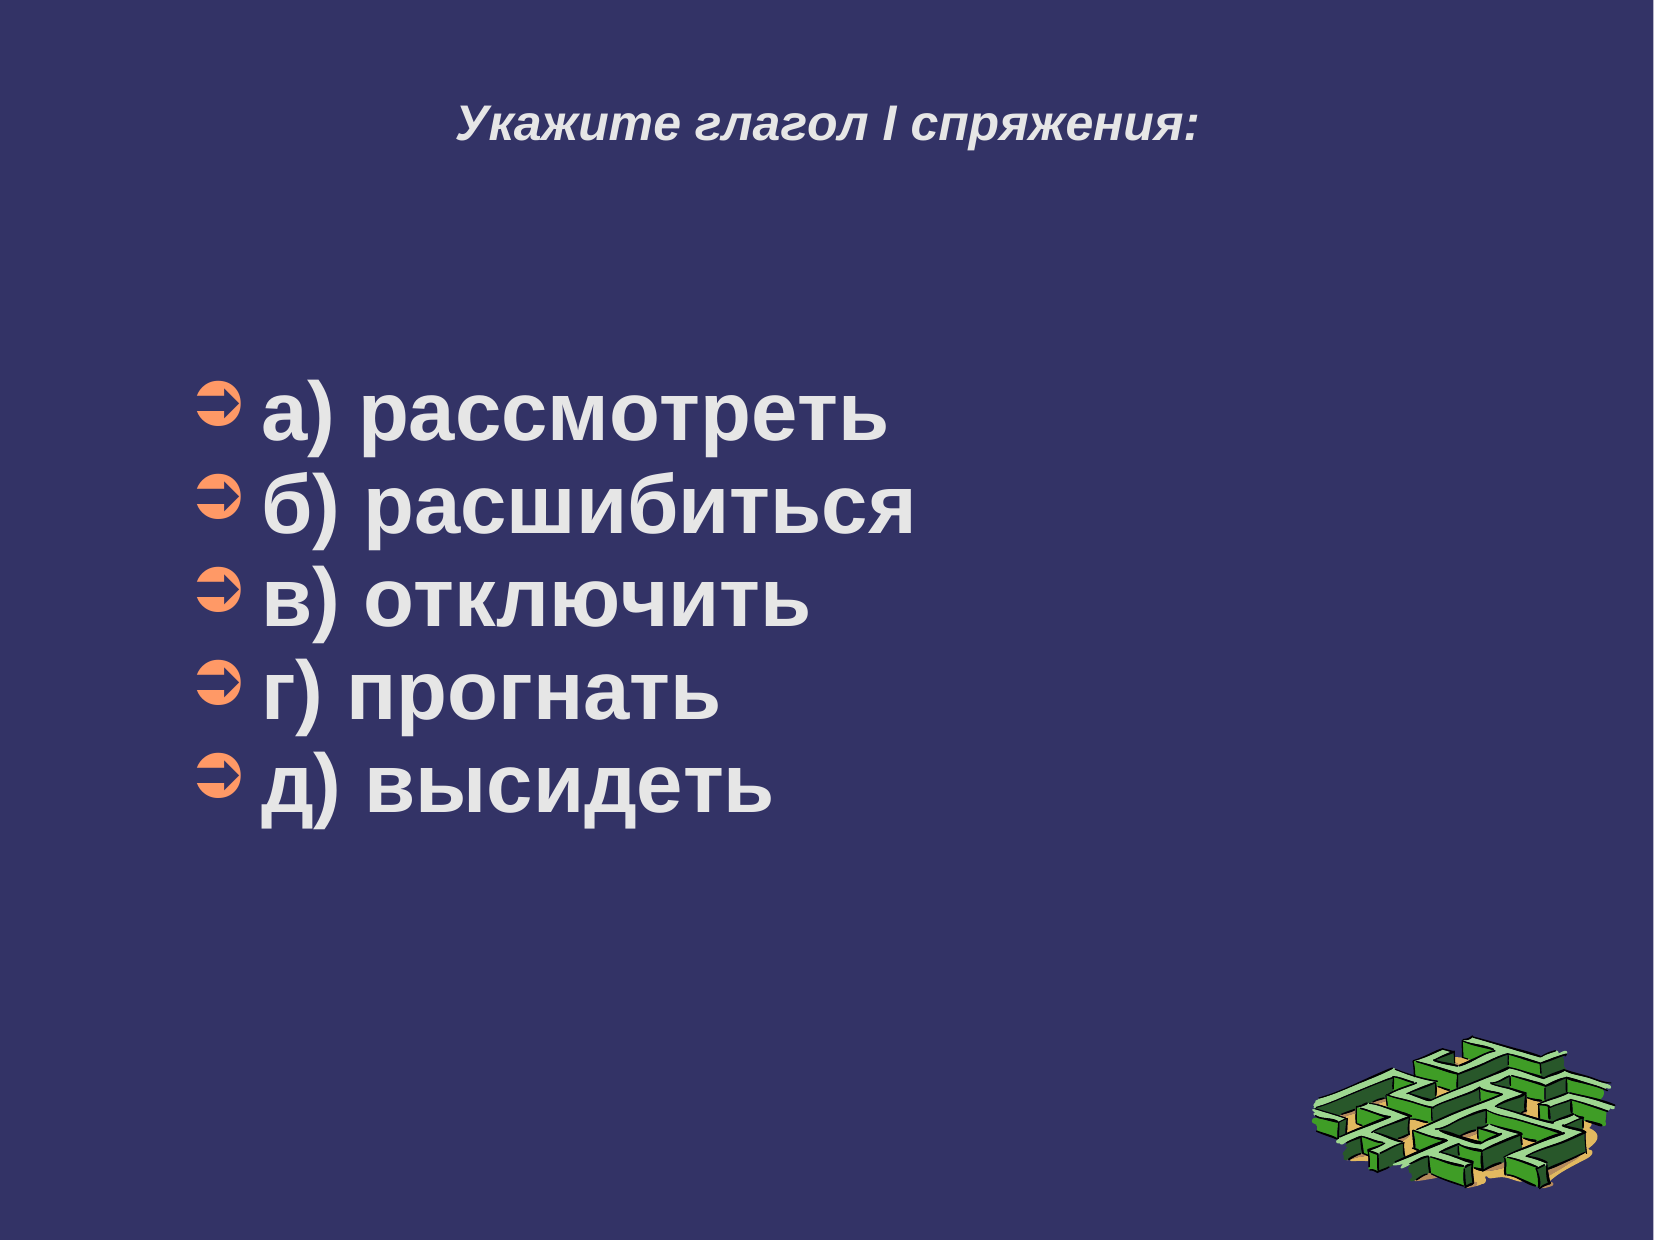

# Укажите глагол I спряжения:
а) рассмотреть
б) расшибиться
в) отключить
г) прогнать
д) высидеть